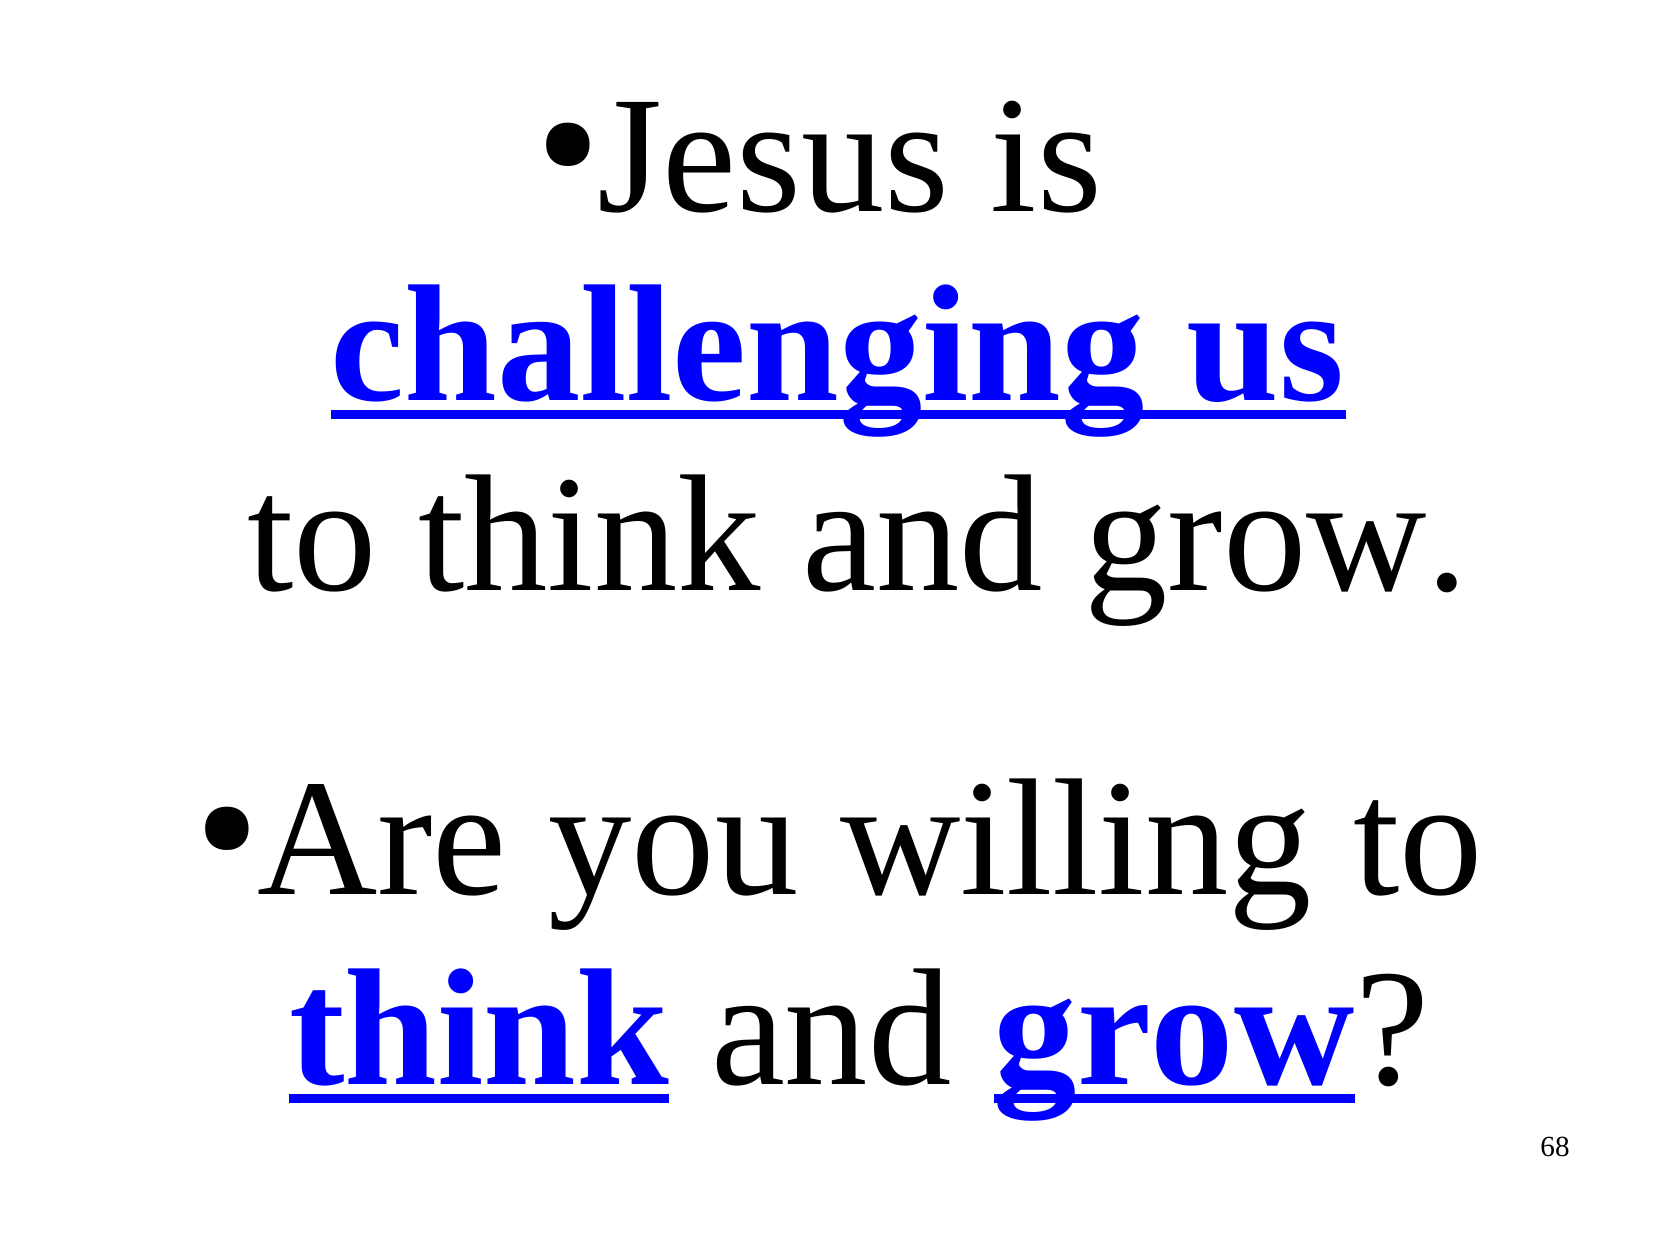

Jesus is
challenging us
to think and grow.
Are you willing to think and grow?
68